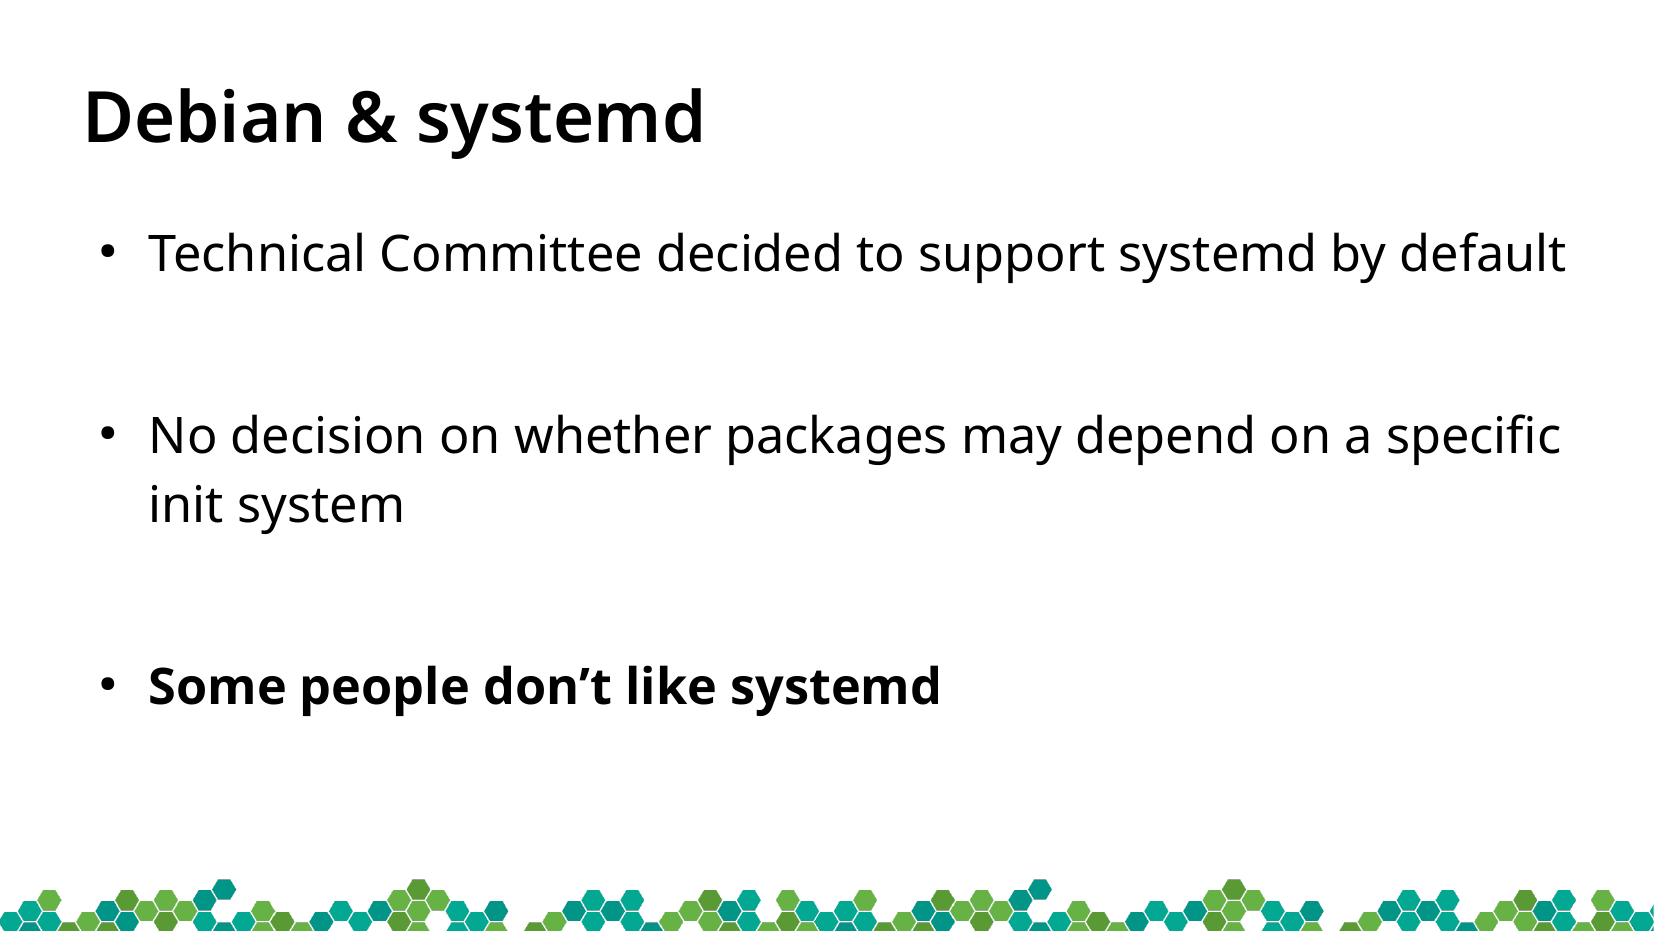

# Debian & systemd
Technical Committee decided to support systemd by default
No decision on whether packages may depend on a specific init system
Some people don’t like systemd